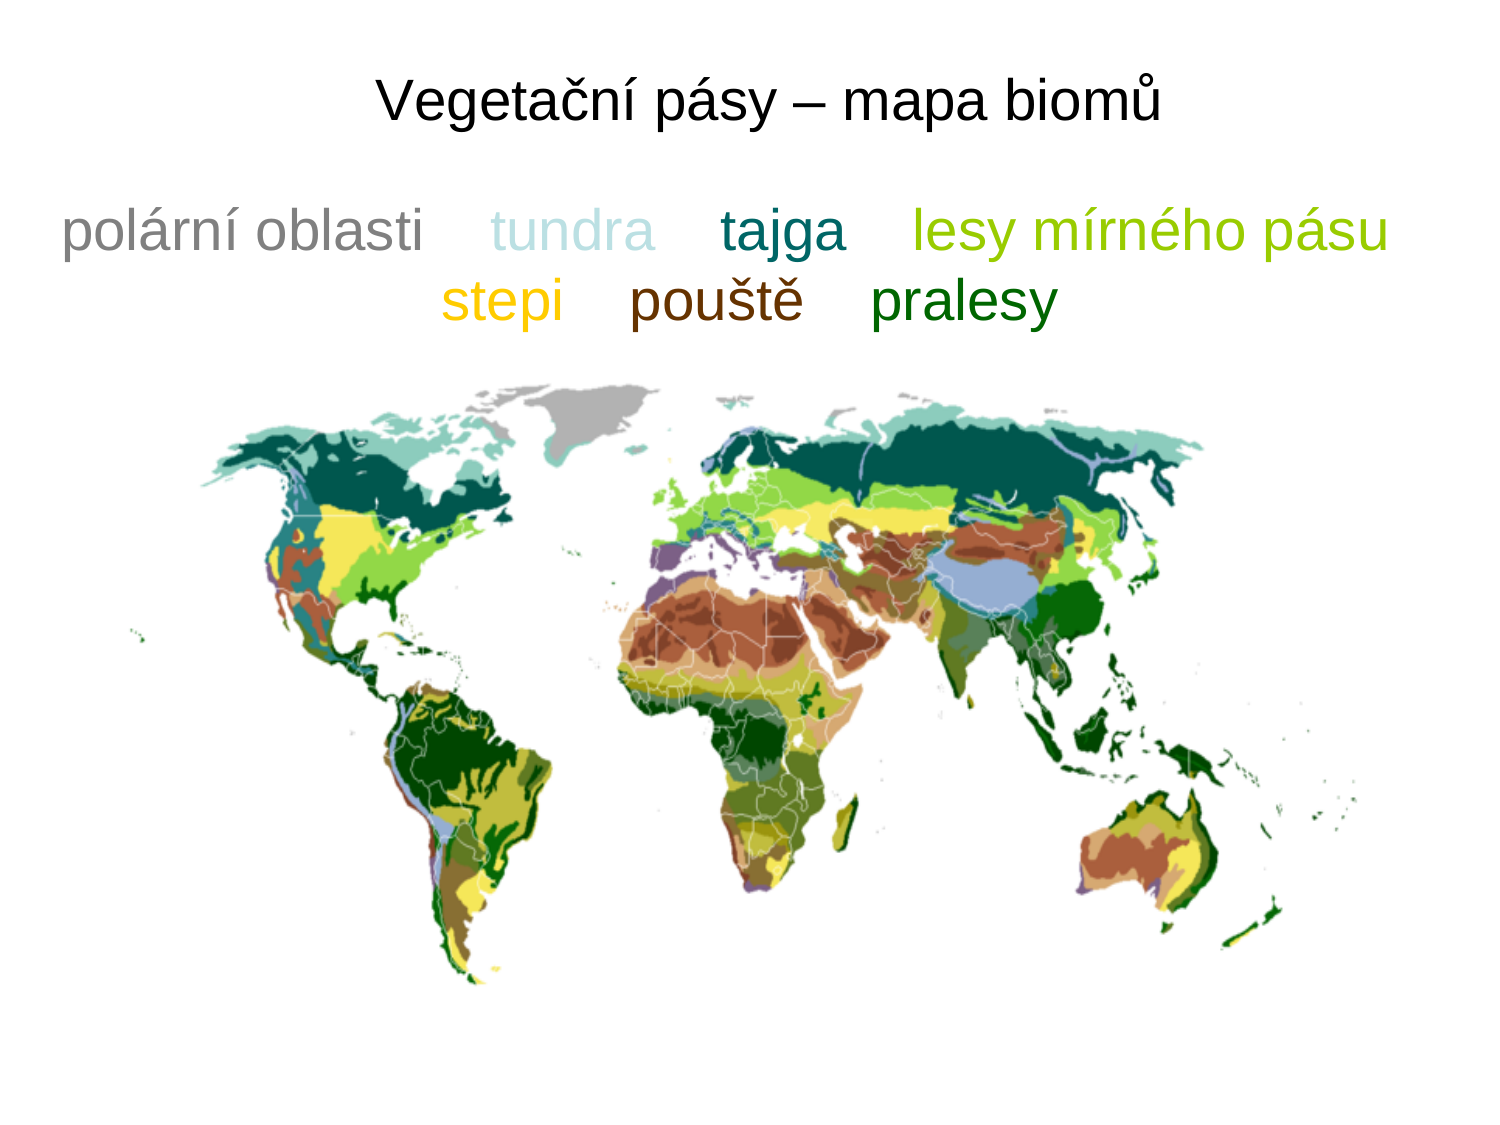

Vegetační pásy – mapa biomů
polární oblasti tundra tajga lesy mírného pásu stepi pouště pralesy